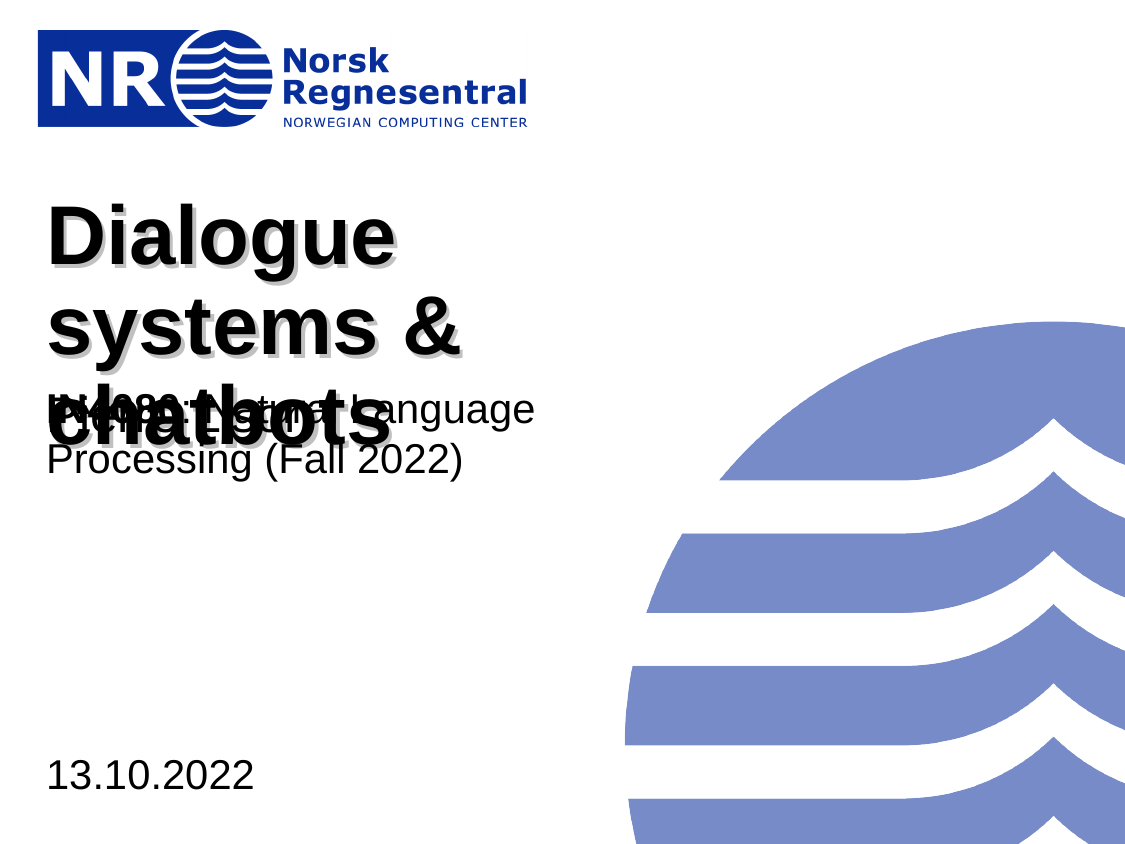

# Dialogue systems & chatbots
Pierre Lison
IN4080: Natural Language Processing (Fall 2022)
13.10.2022